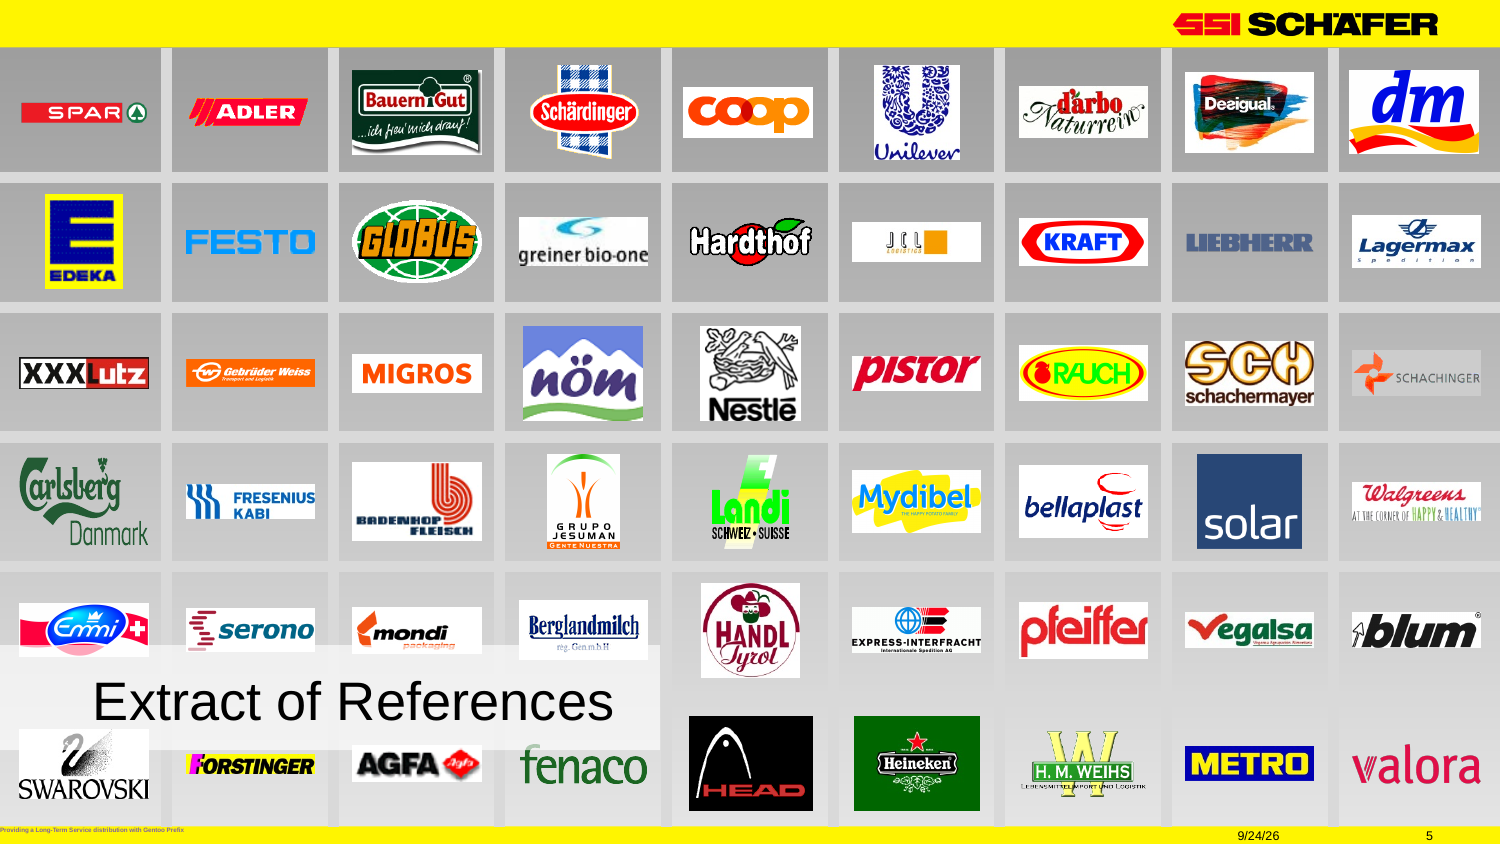

# Extract of References
© 2015 SSI Schäfer